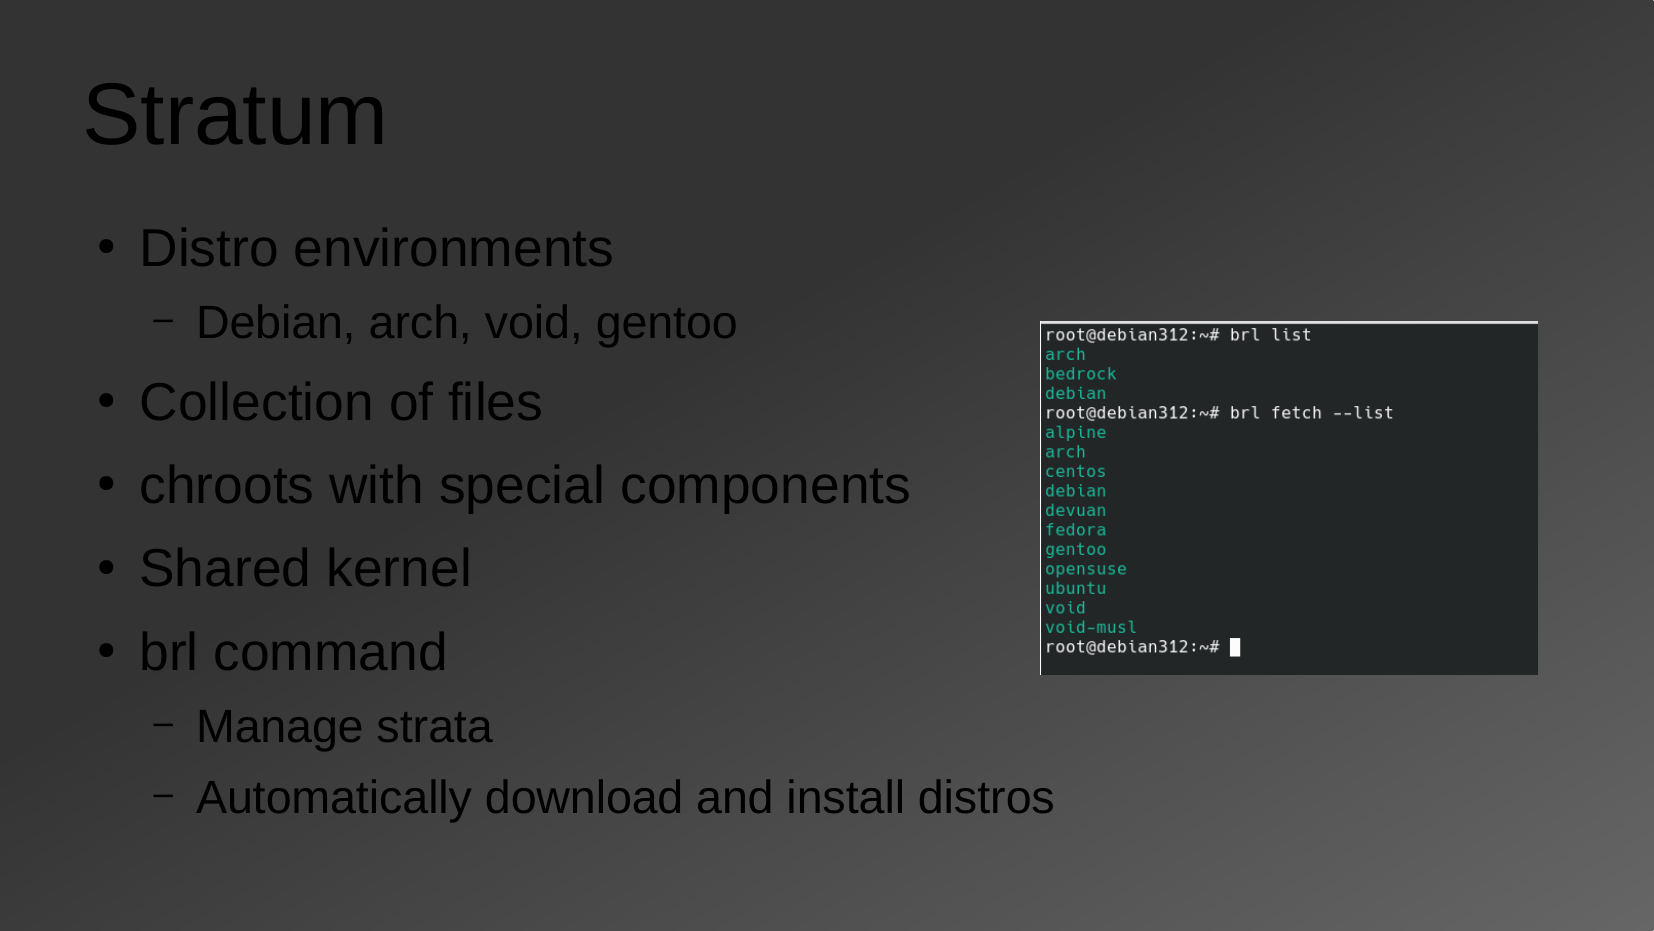

# Stratum
Distro environments
Debian, arch, void, gentoo
Collection of files
chroots with special components
Shared kernel
brl command
Manage strata
Automatically download and install distros